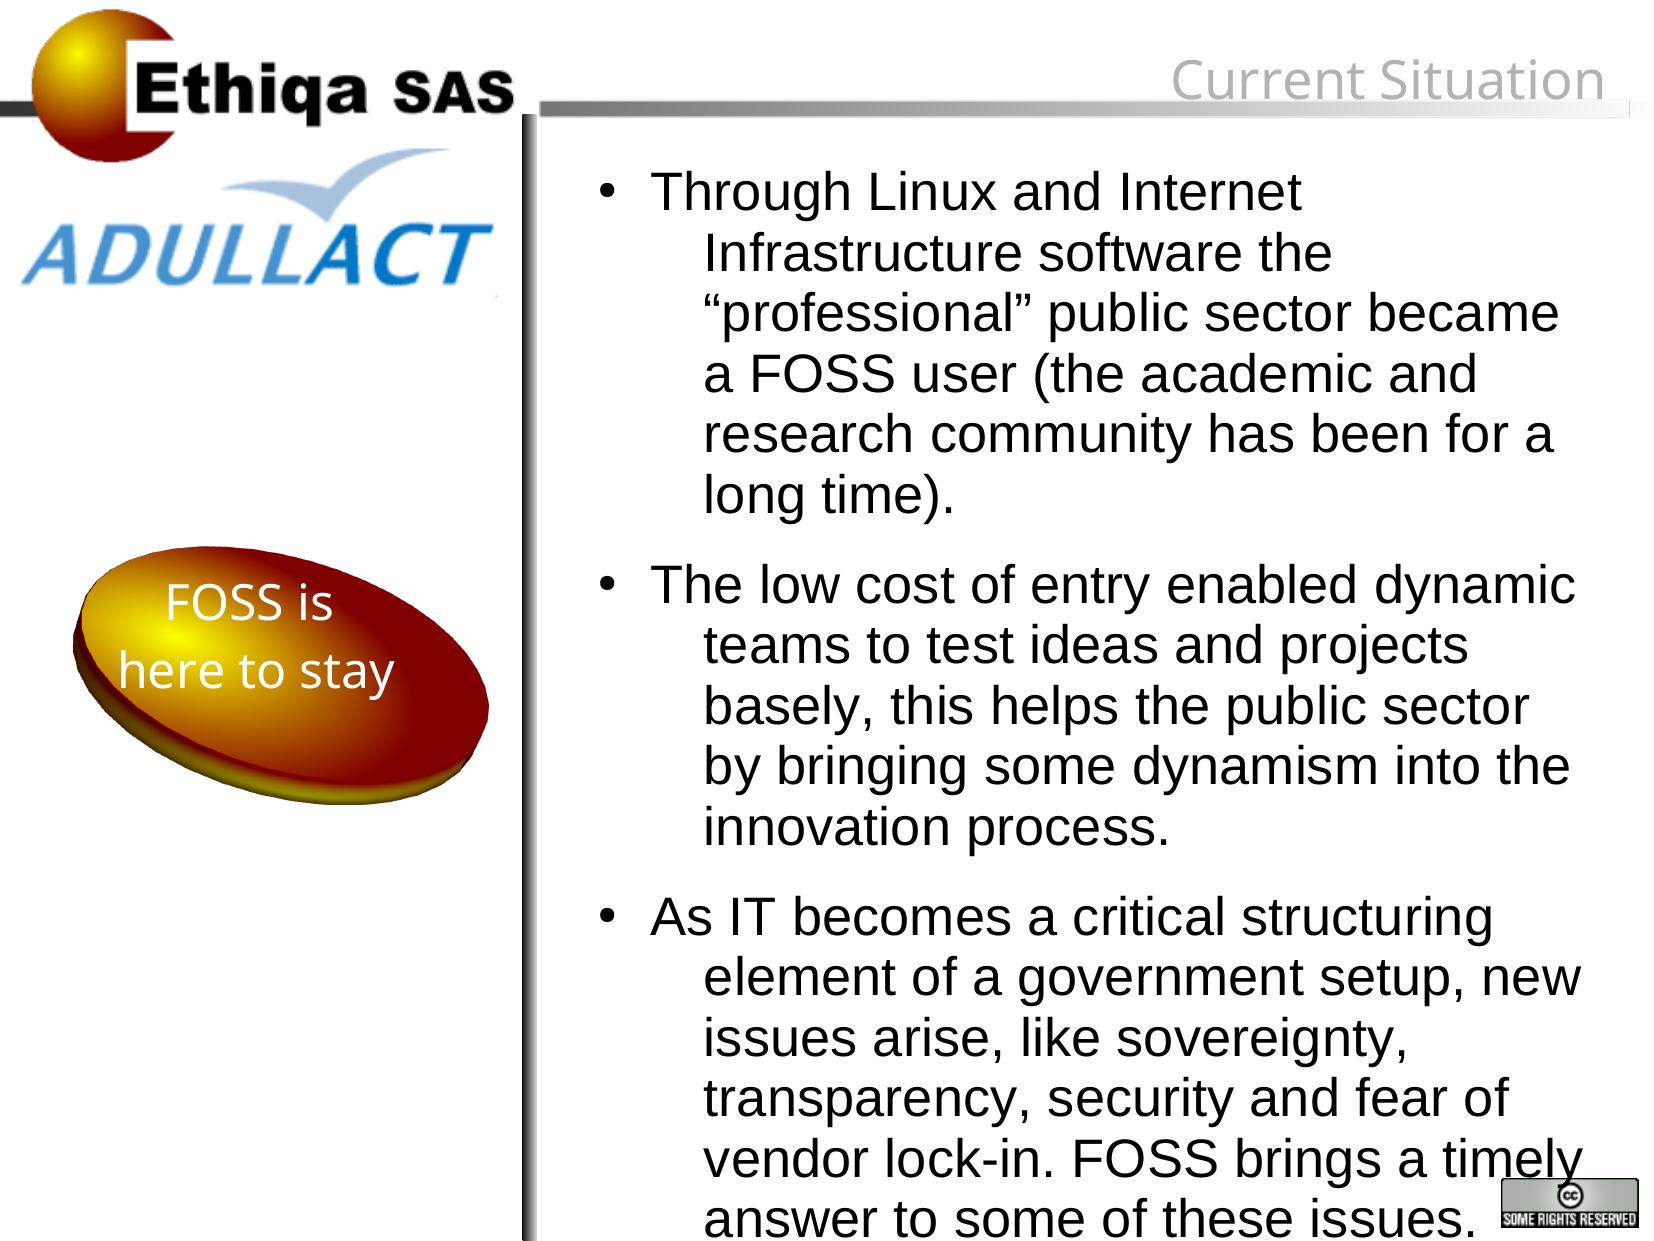

# Current Situation
Through Linux and Internet Infrastructure software the “professional” public sector became a FOSS user (the academic and research community has been for a long time).
The low cost of entry enabled dynamic teams to test ideas and projects basely, this helps the public sector by bringing some dynamism into the innovation process.
As IT becomes a critical structuring element of a government setup, new issues arise, like sovereignty, transparency, security and fear of vendor lock-in. FOSS brings a timely answer to some of these issues.
FOSS is
here to stay